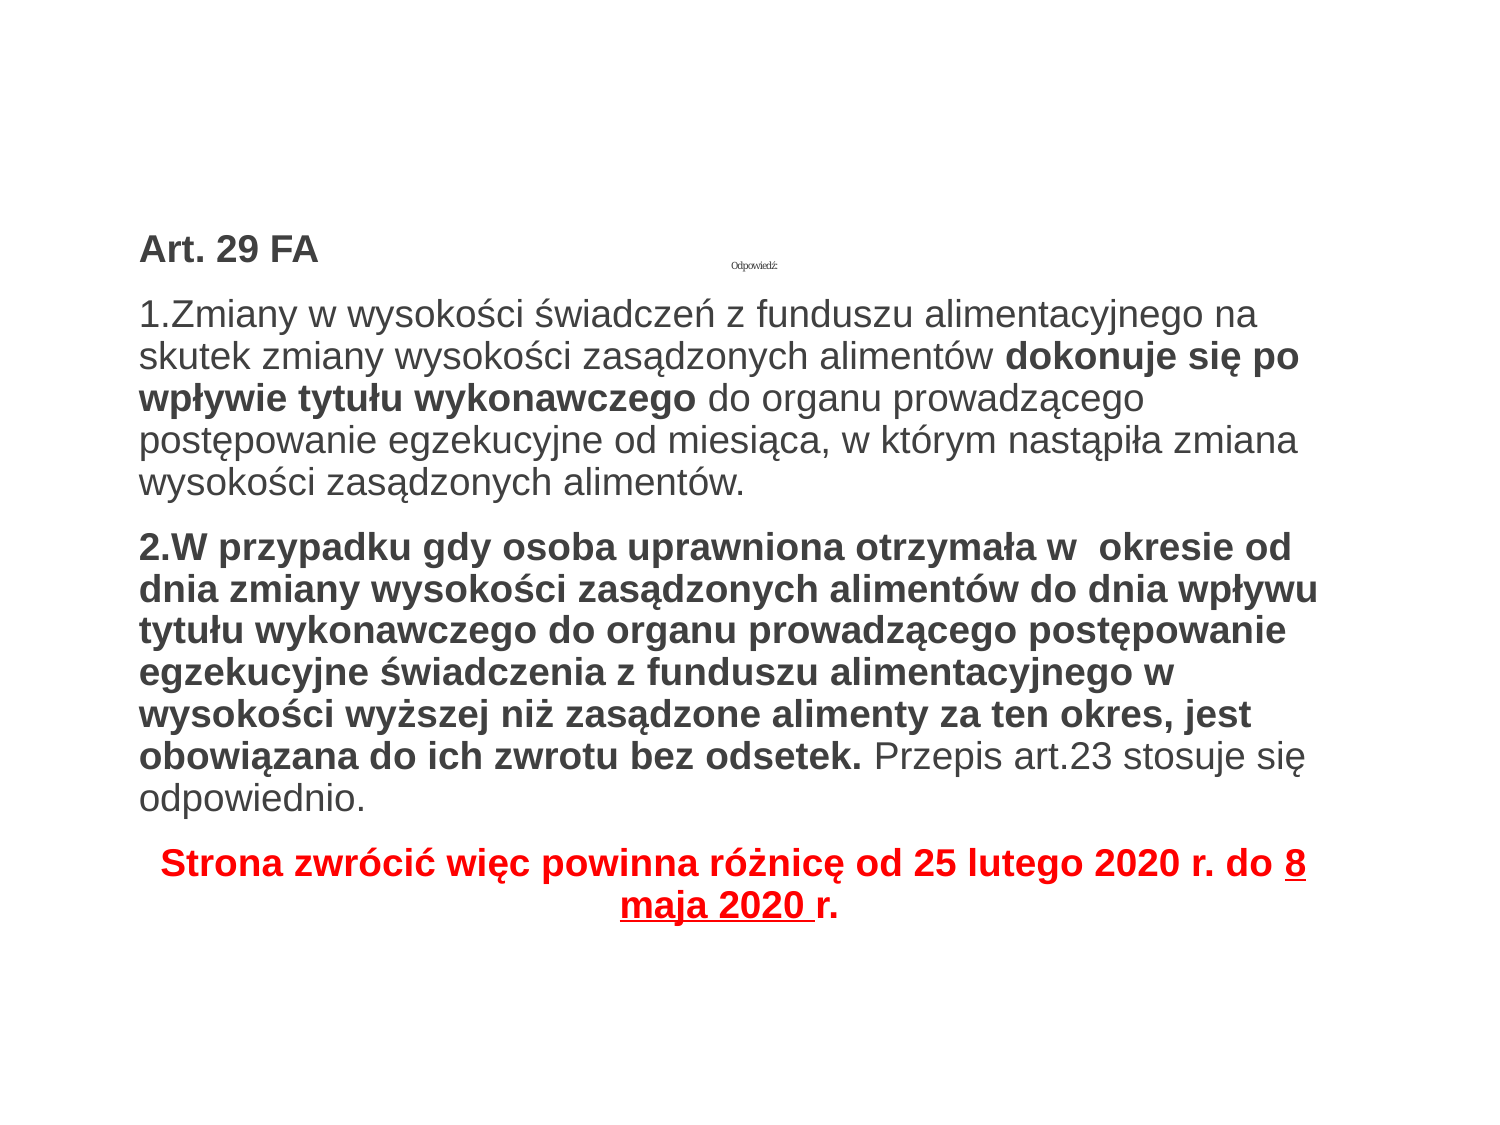

# Odpowiedź:
Art. 29 FA
1.Zmiany w wysokości świadczeń z funduszu alimentacyjnego na skutek zmiany wysokości zasądzonych alimentów dokonuje się po wpływie tytułu wykonawczego do organu prowadzącego postępowanie egzekucyjne od miesiąca, w którym nastąpiła zmiana wysokości zasądzonych alimentów.
2.W przypadku gdy osoba uprawniona otrzymała w okresie od dnia zmiany wysokości zasądzonych alimentów do dnia wpływu tytułu wykonawczego do organu prowadzącego postępowanie egzekucyjne świadczenia z funduszu alimentacyjnego w wysokości wyższej niż zasądzone alimenty za ten okres, jest obowiązana do ich zwrotu bez odsetek. Przepis art.23 stosuje się odpowiednio.
Strona zwrócić więc powinna różnicę od 25 lutego 2020 r. do 8 maja 2020 r.